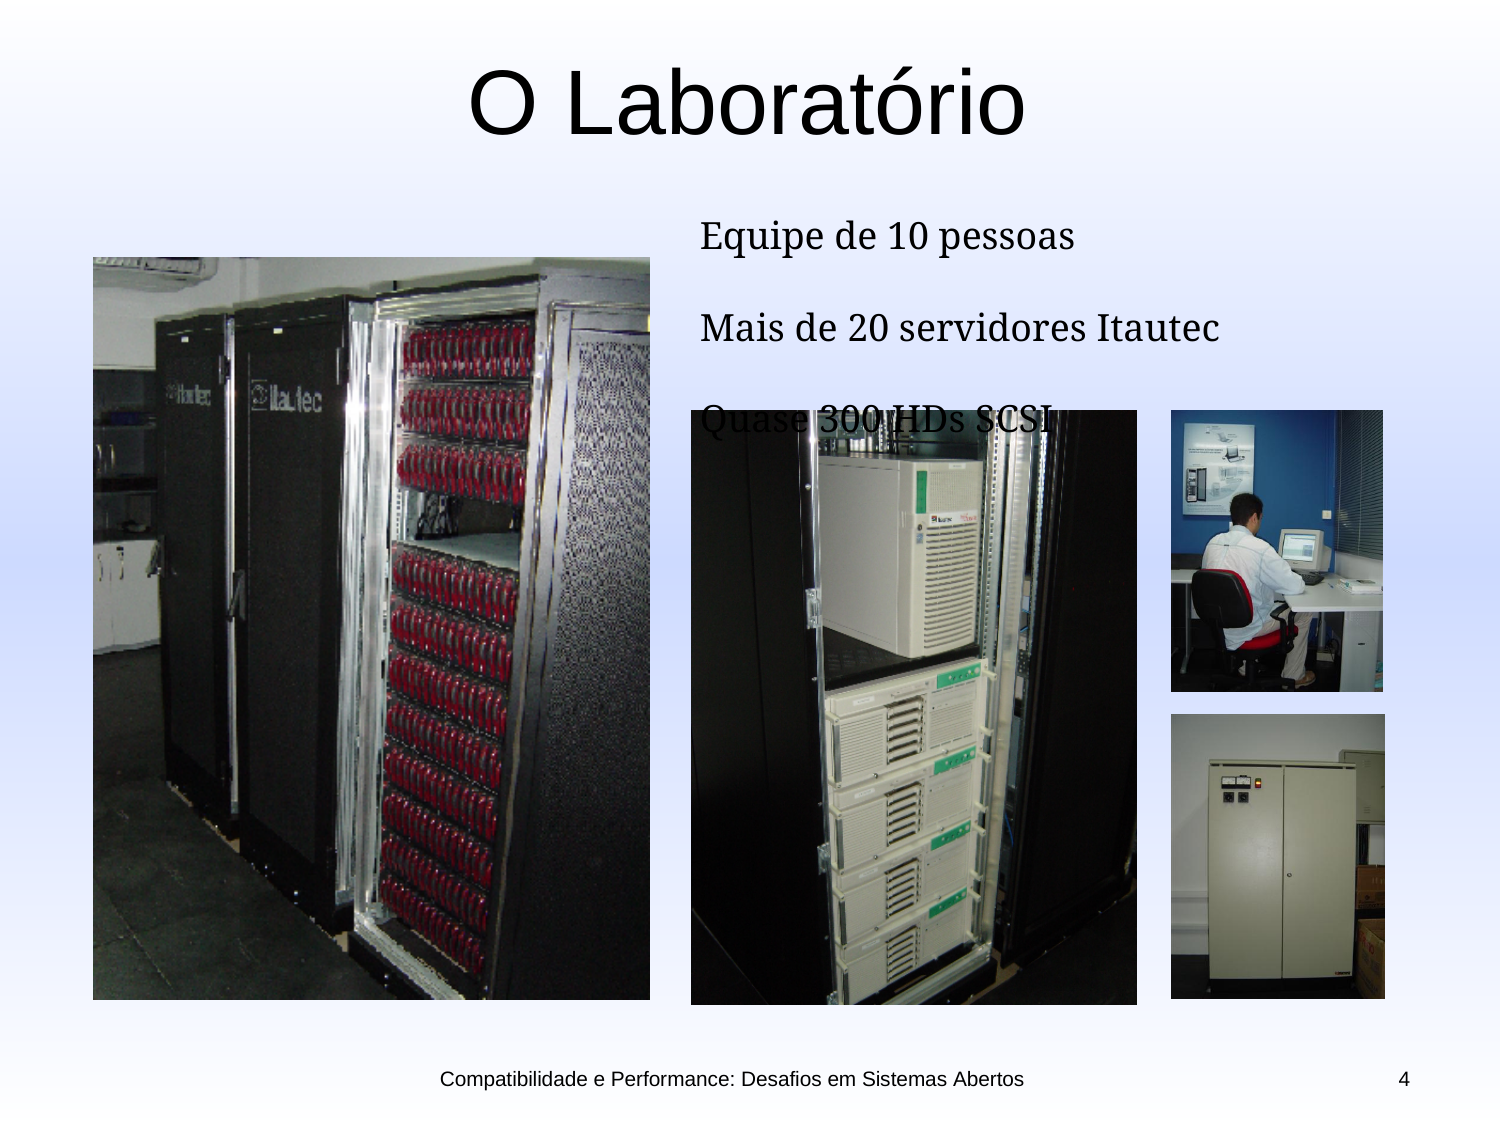

# O Laboratório
EEquipe de 10 pessoas
MMais de 20 servidores Itautec
QQuase 300 HDs SCSI
E
Compatibilidade e Performance: Desafios em Sistemas Abertos
4